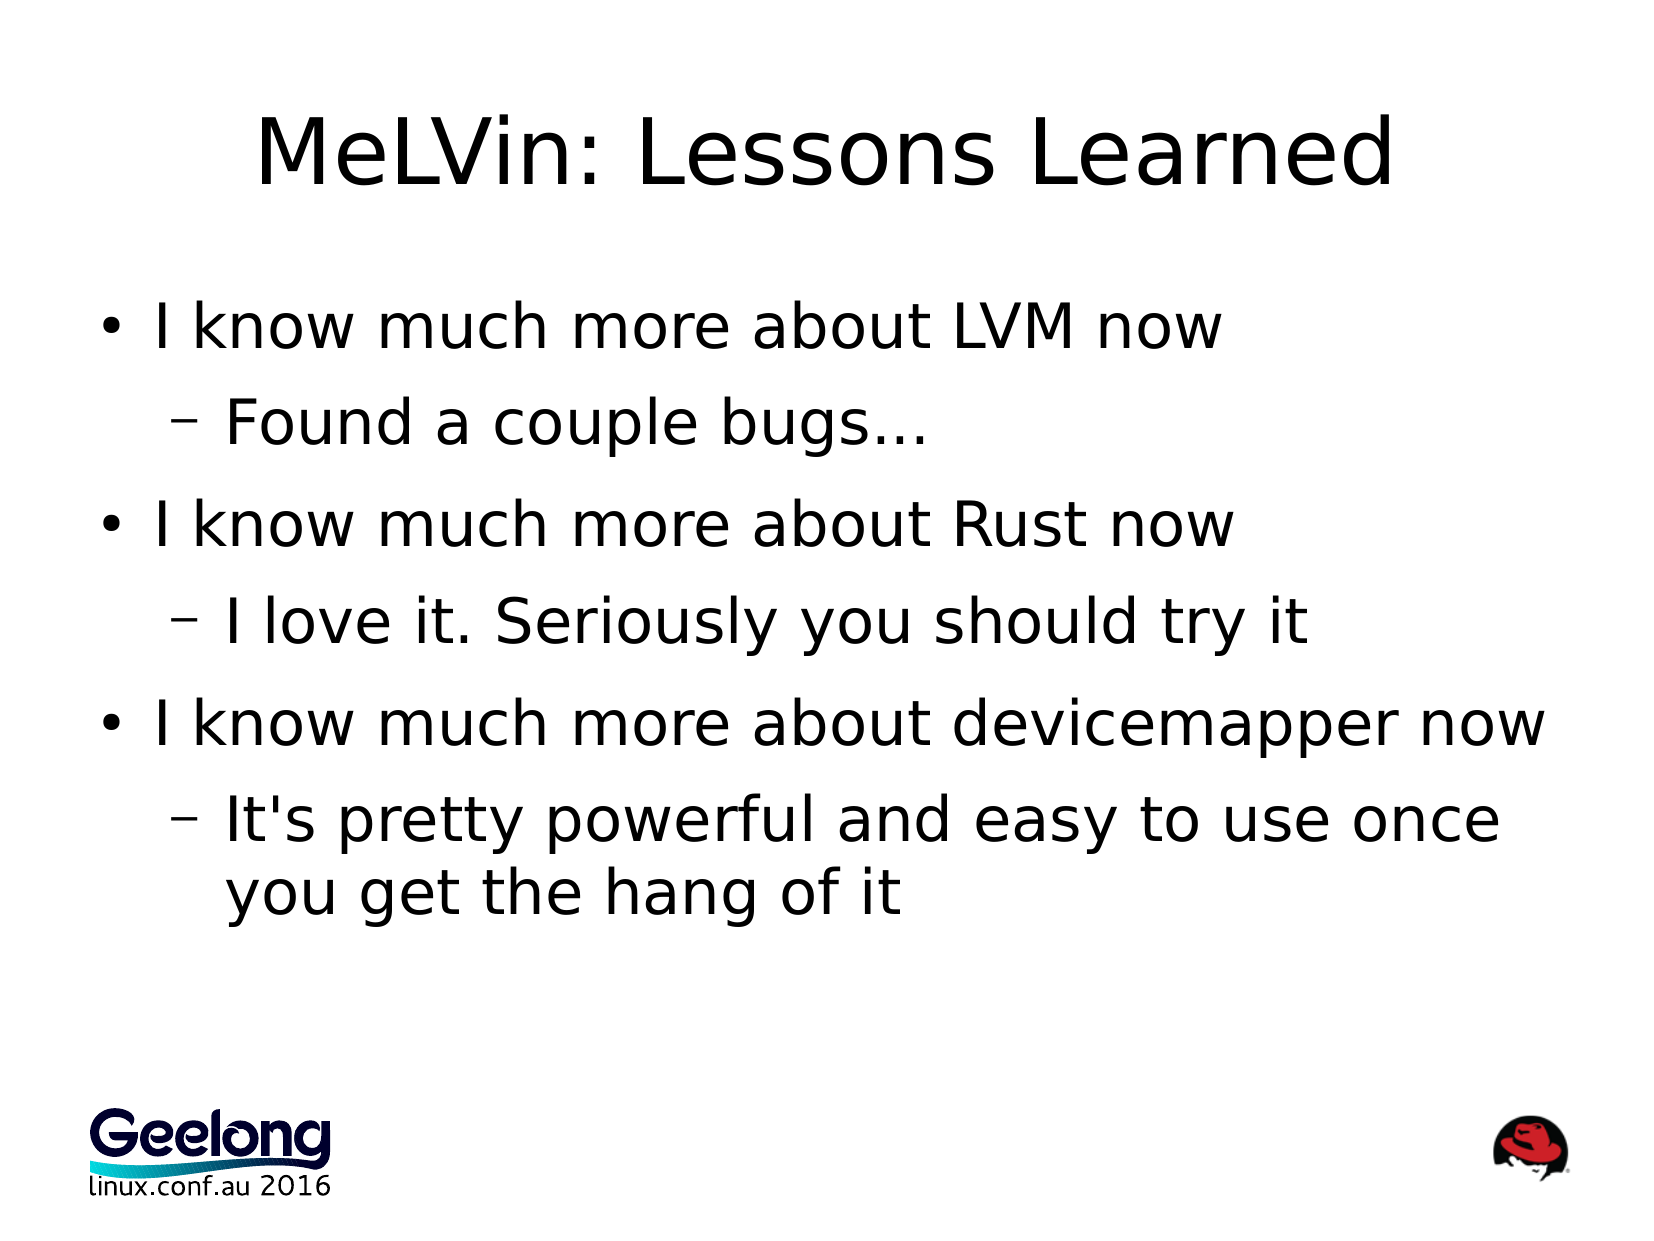

# MeLVin: Lessons Learned
I know much more about LVM now
Found a couple bugs...
I know much more about Rust now
I love it. Seriously you should try it
I know much more about devicemapper now
It's pretty powerful and easy to use once you get the hang of it